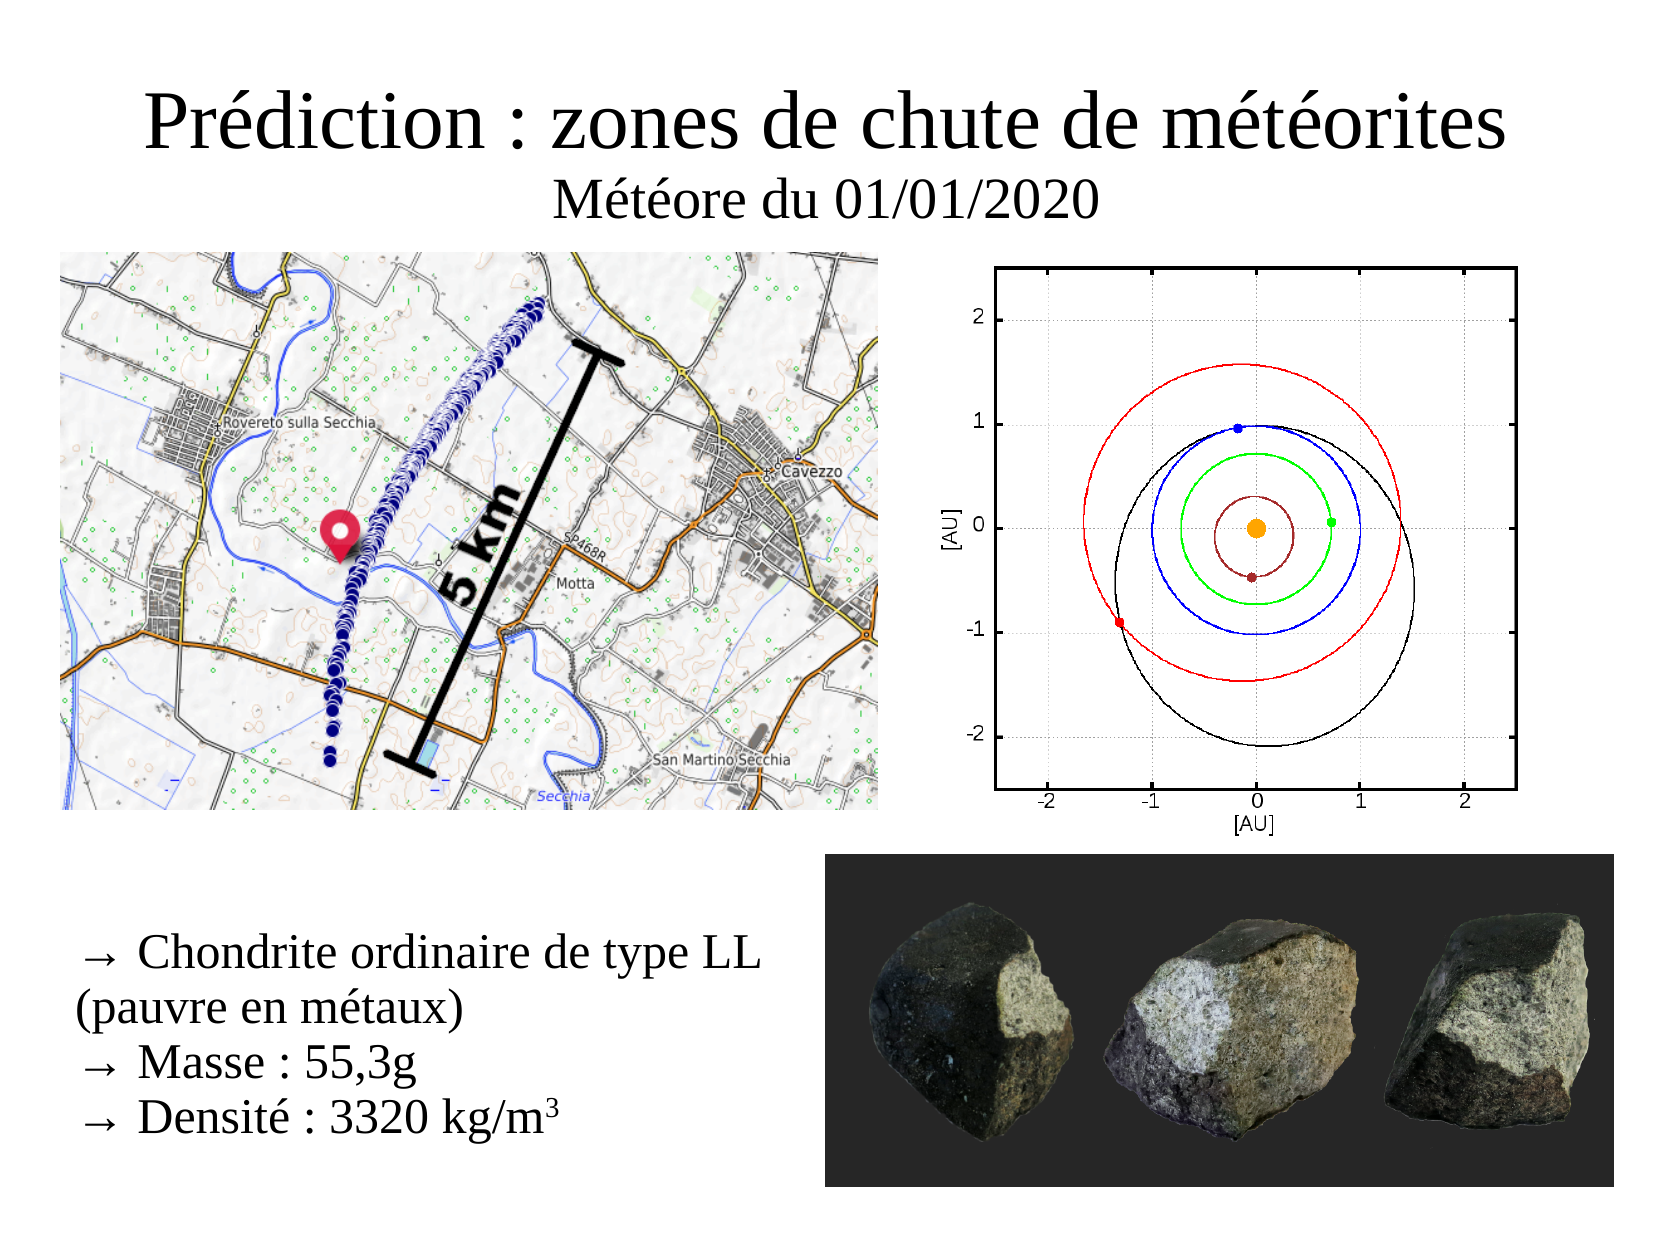

# Prédiction : zones de chute de météorites Météore du 01/01/2020
→ Chondrite ordinaire de type LL (pauvre en métaux)
→ Masse : 55,3g
→ Densité : 3320 kg/m3